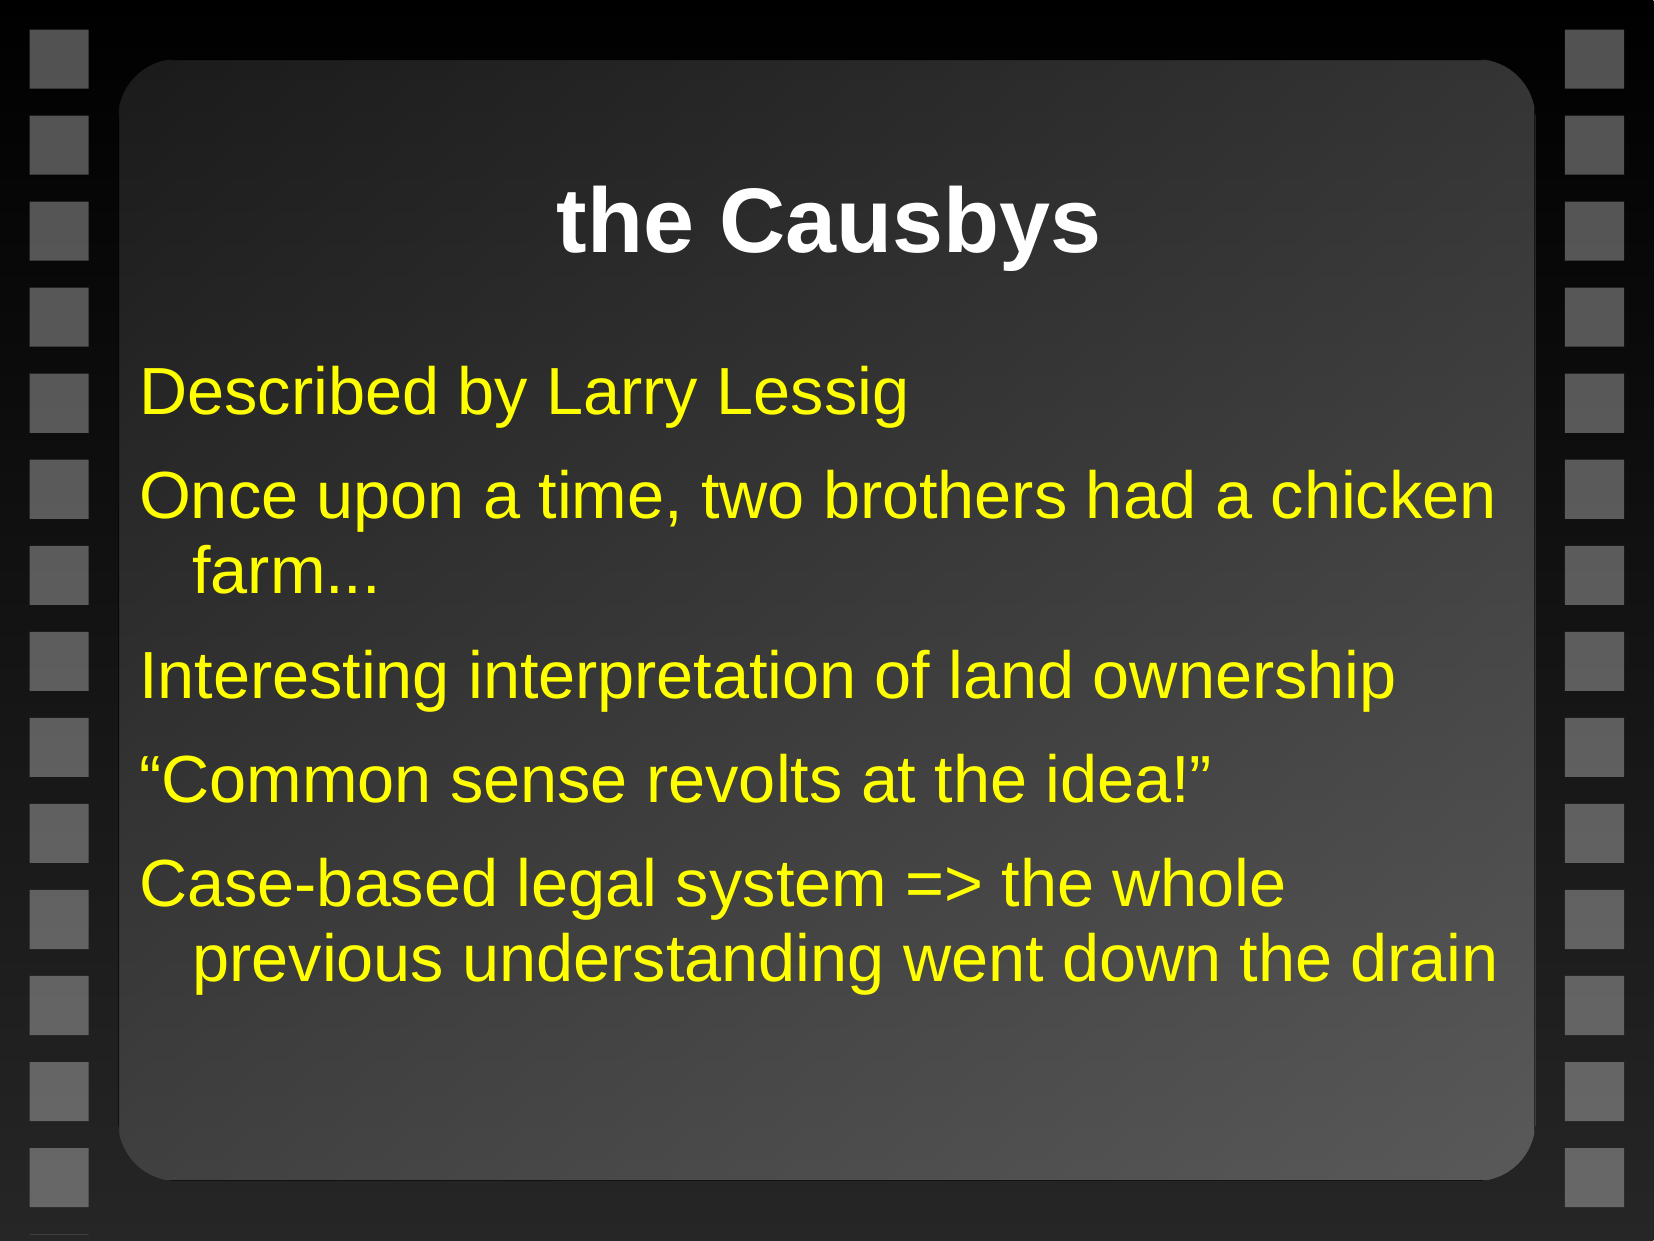

# the Causbys
Described by Larry Lessig
Once upon a time, two brothers had a chicken farm...
Interesting interpretation of land ownership
“Common sense revolts at the idea!”
Case-based legal system => the whole previous understanding went down the drain